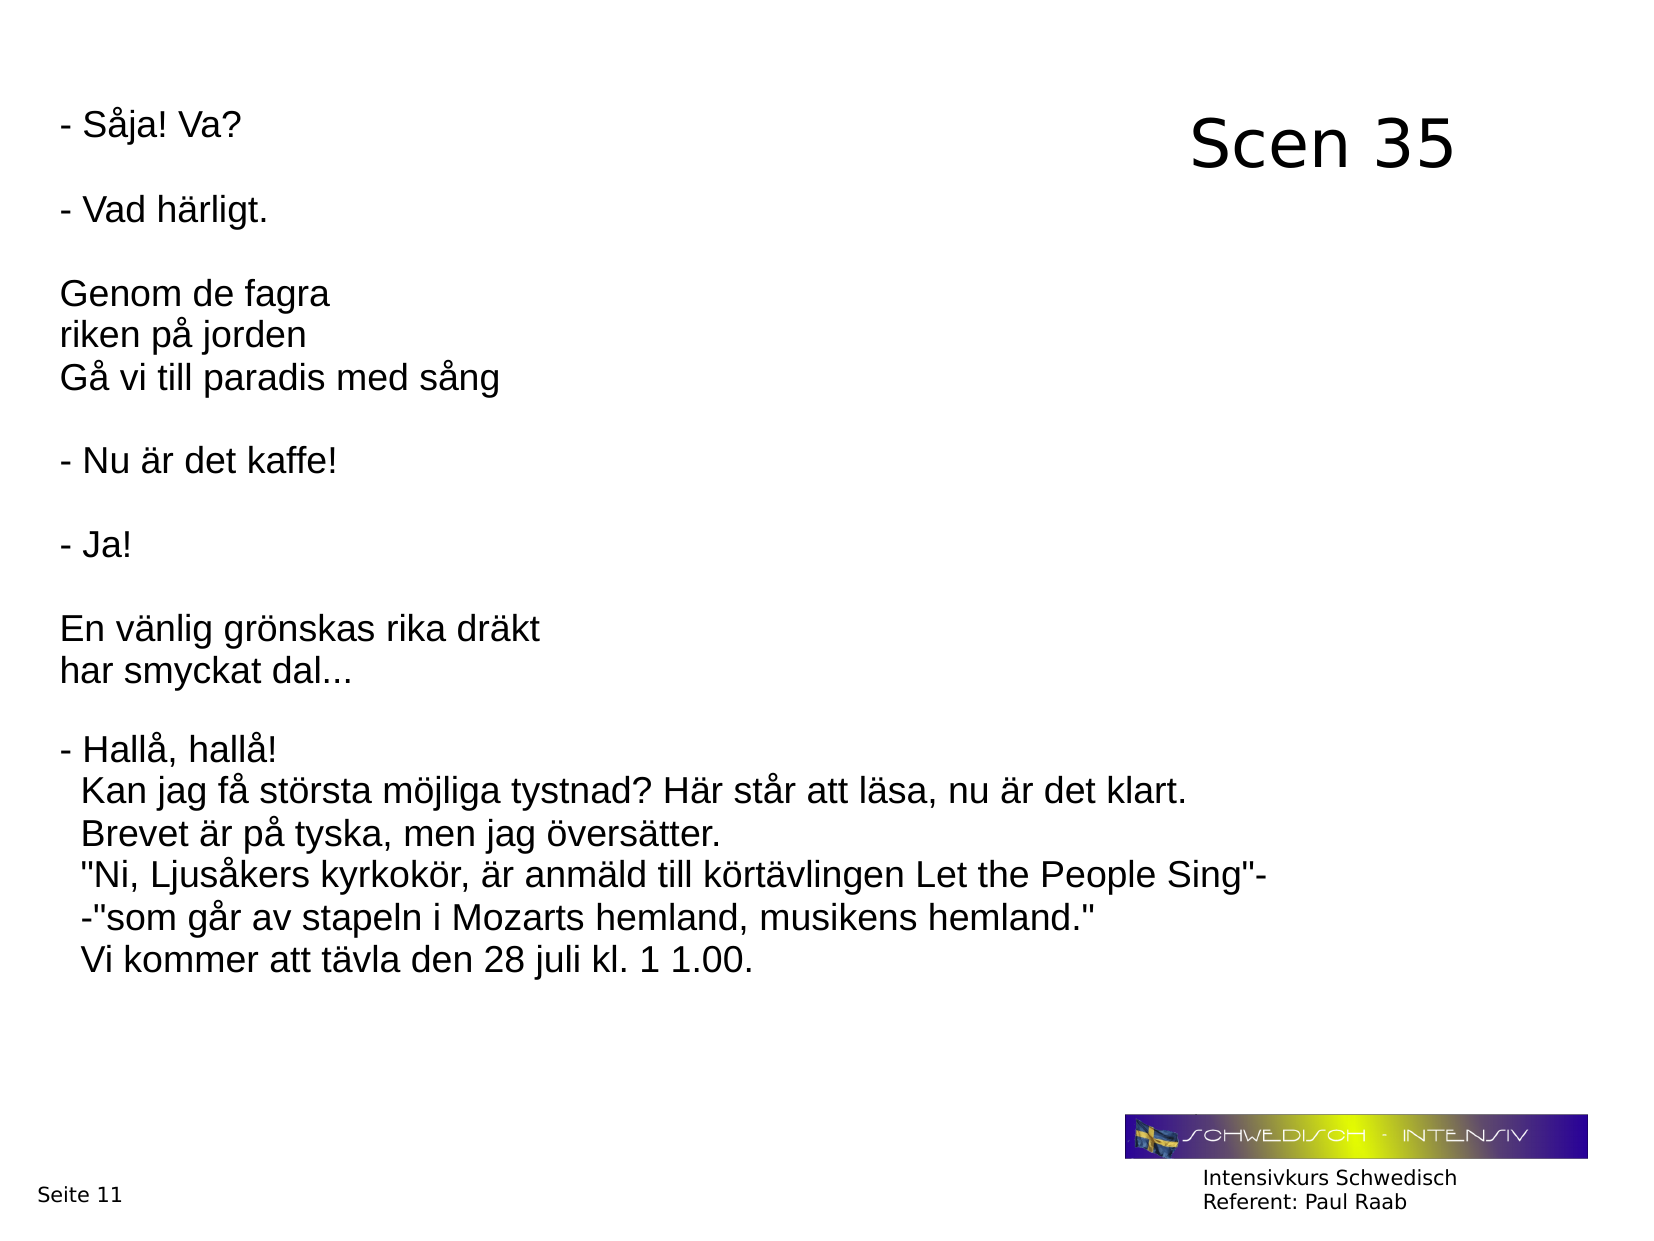

- Såja! Va?
- Vad härligt.
Genom de fagra
riken på jorden
Gå vi till paradis med sång
- Nu är det kaffe!
- Ja!
En vänlig grönskas rika dräkt
har smyckat dal...
 Scen 35
- Hallå, hallå!
 Kan jag få största möjliga tystnad? Här står att läsa, nu är det klart.
 Brevet är på tyska, men jag översätter.
 "Ni, Ljusåkers kyrkokör, är anmäld till körtävlingen Let the People Sing"-
 -"som går av stapeln i Mozarts hemland, musikens hemland."
 Vi kommer att tävla den 28 juli kl. 1 1.00.